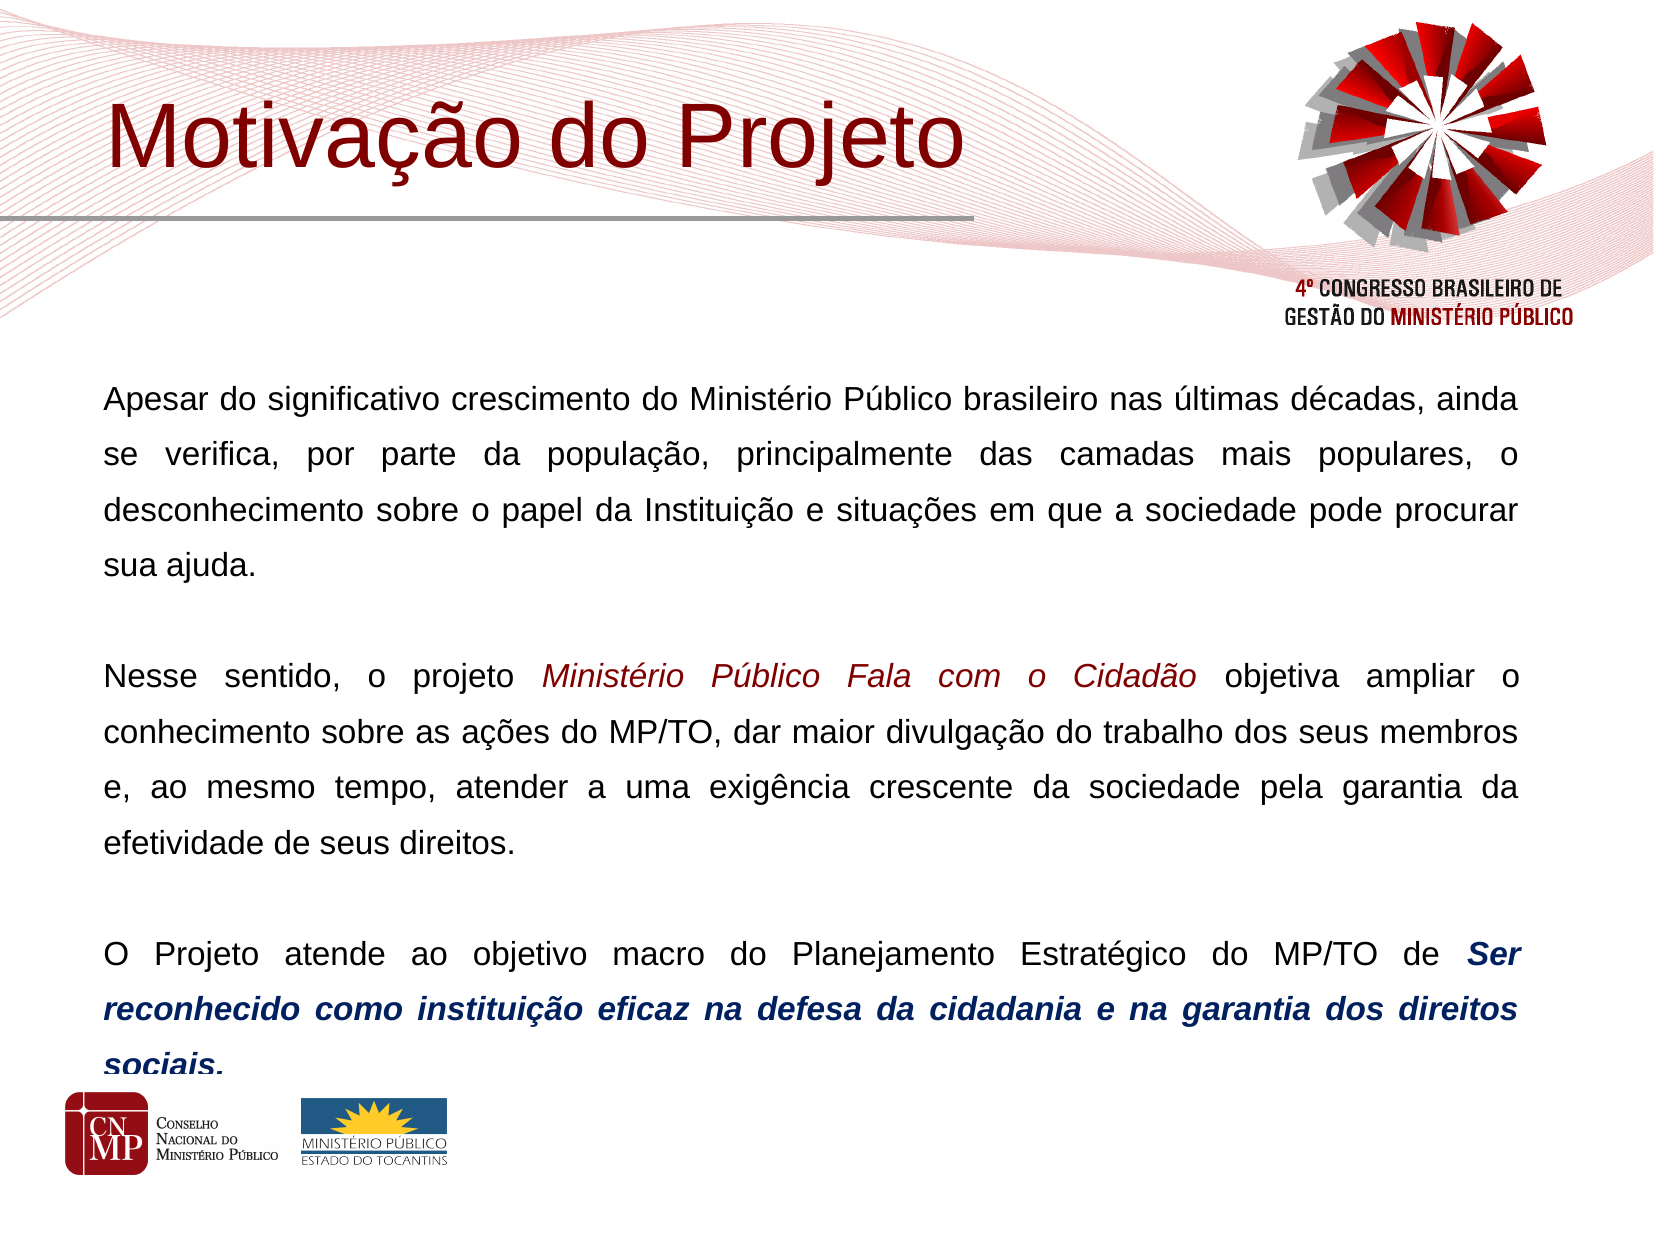

Motivação do Projeto
Apesar do significativo crescimento do Ministério Público brasileiro nas últimas décadas, ainda se verifica, por parte da população, principalmente das camadas mais populares, o desconhecimento sobre o papel da Instituição e situações em que a sociedade pode procurar sua ajuda.
Nesse sentido, o projeto Ministério Público Fala com o Cidadão objetiva ampliar o conhecimento sobre as ações do MP/TO, dar maior divulgação do trabalho dos seus membros e, ao mesmo tempo, atender a uma exigência crescente da sociedade pela garantia da efetividade de seus direitos.
O Projeto atende ao objetivo macro do Planejamento Estratégico do MP/TO de Ser reconhecido como instituição eficaz na defesa da cidadania e na garantia dos direitos sociais.